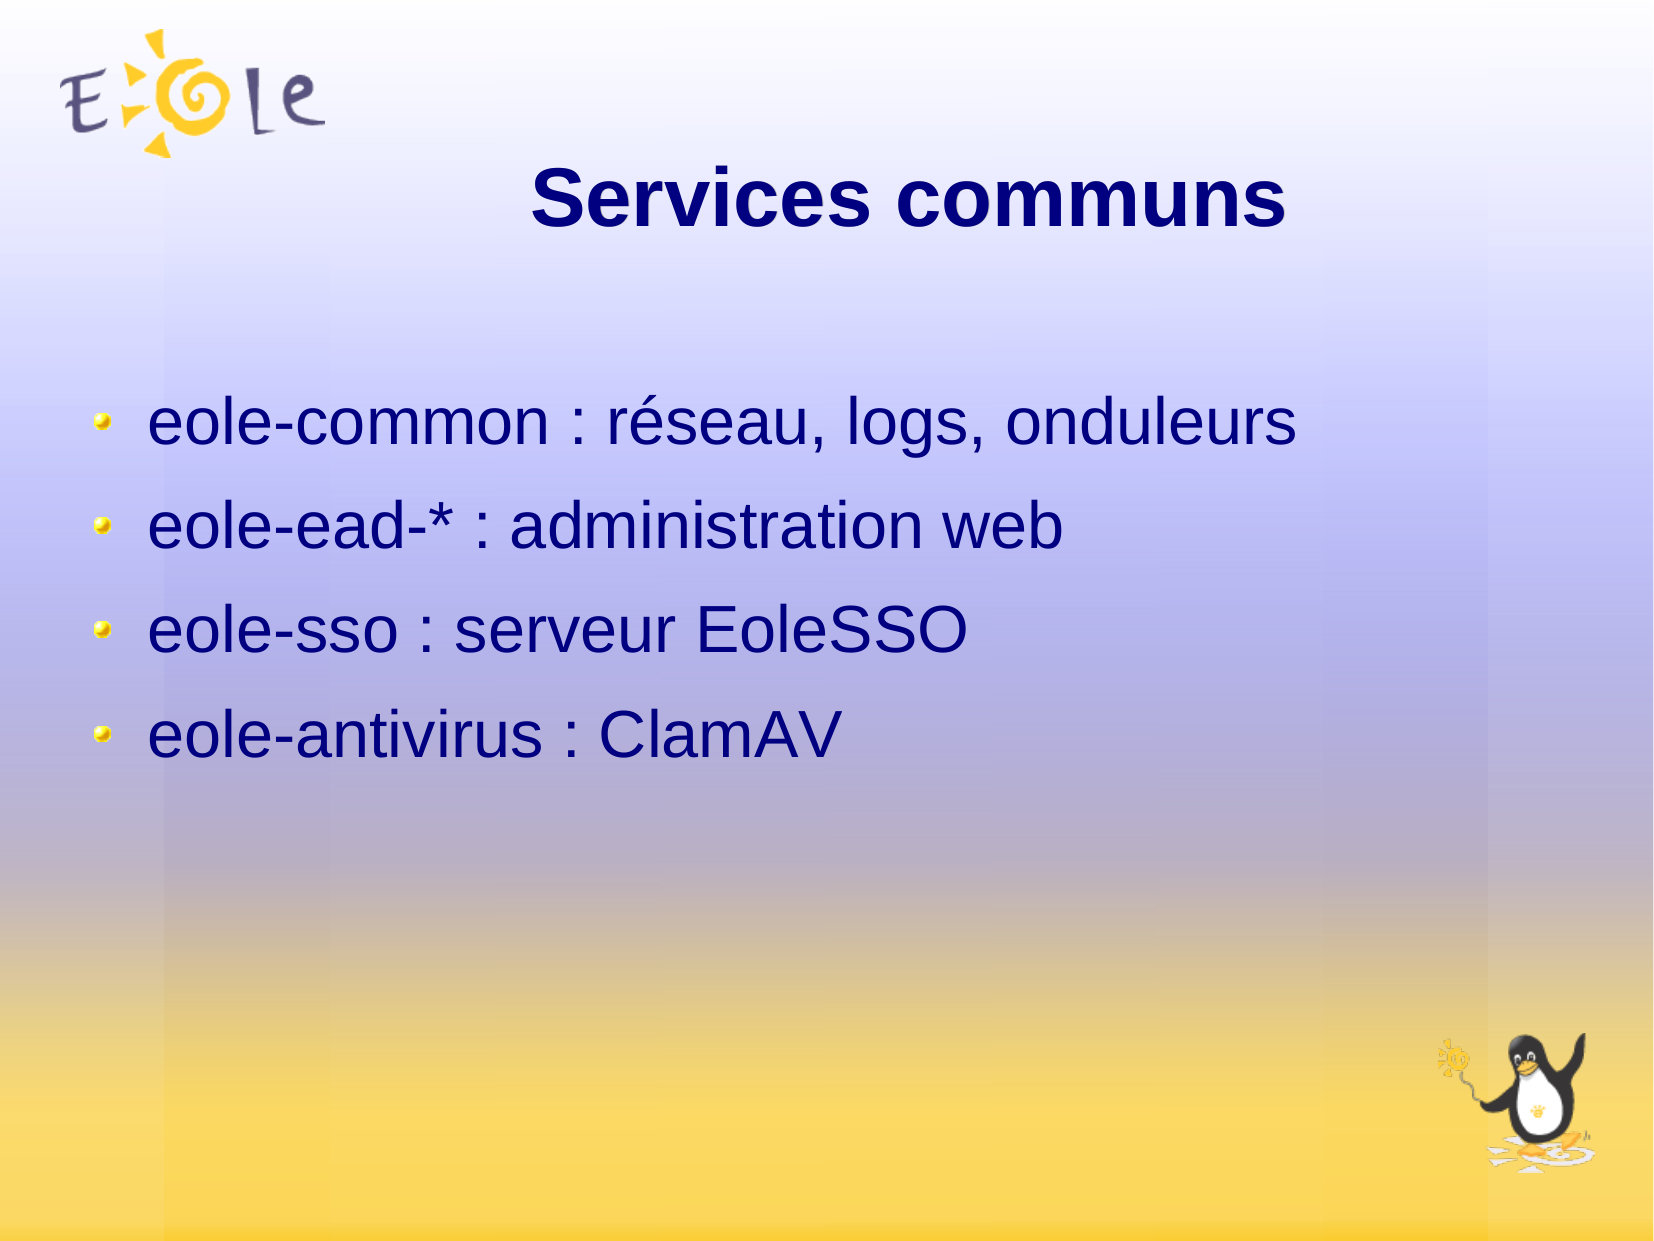

Services communs
# eole-common : réseau, logs, onduleurs
eole-ead-* : administration web
eole-sso : serveur EoleSSO
eole-antivirus : ClamAV